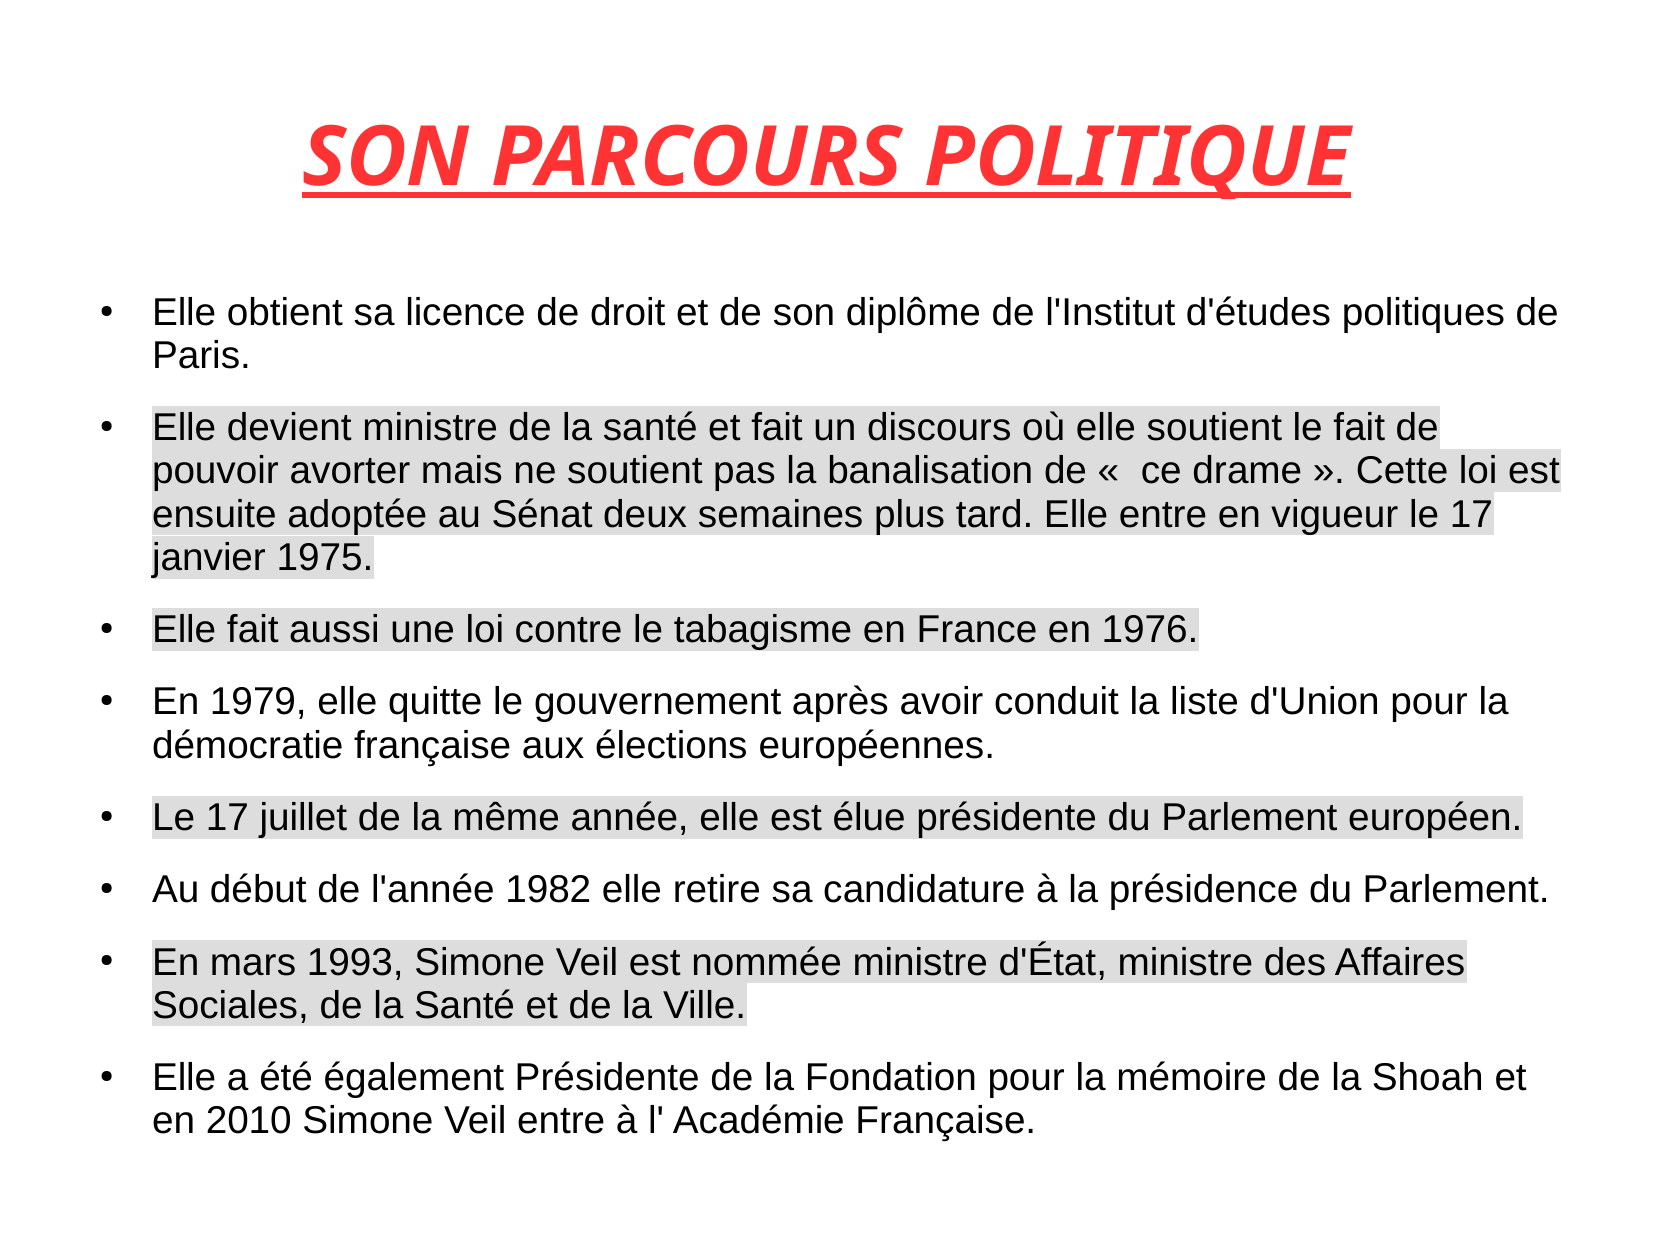

# SON PARCOURS POLITIQUE
Elle obtient sa licence de droit et de son diplôme de l'Institut d'études politiques de Paris.
Elle devient ministre de la santé et fait un discours où elle soutient le fait de pouvoir avorter mais ne soutient pas la banalisation de «  ce drame ». Cette loi est ensuite adoptée au Sénat deux semaines plus tard. Elle entre en vigueur le 17 janvier 1975.
Elle fait aussi une loi contre le tabagisme en France en 1976.
En 1979, elle quitte le gouvernement après avoir conduit la liste d'Union pour la démocratie française aux élections européennes.
Le 17 juillet de la même année, elle est élue présidente du Parlement européen.
Au début de l'année 1982 elle retire sa candidature à la présidence du Parlement.
En mars 1993, Simone Veil est nommée ministre d'État, ministre des Affaires Sociales, de la Santé et de la Ville.
Elle a été également Présidente de la Fondation pour la mémoire de la Shoah et en 2010 Simone Veil entre à l' Académie Française.